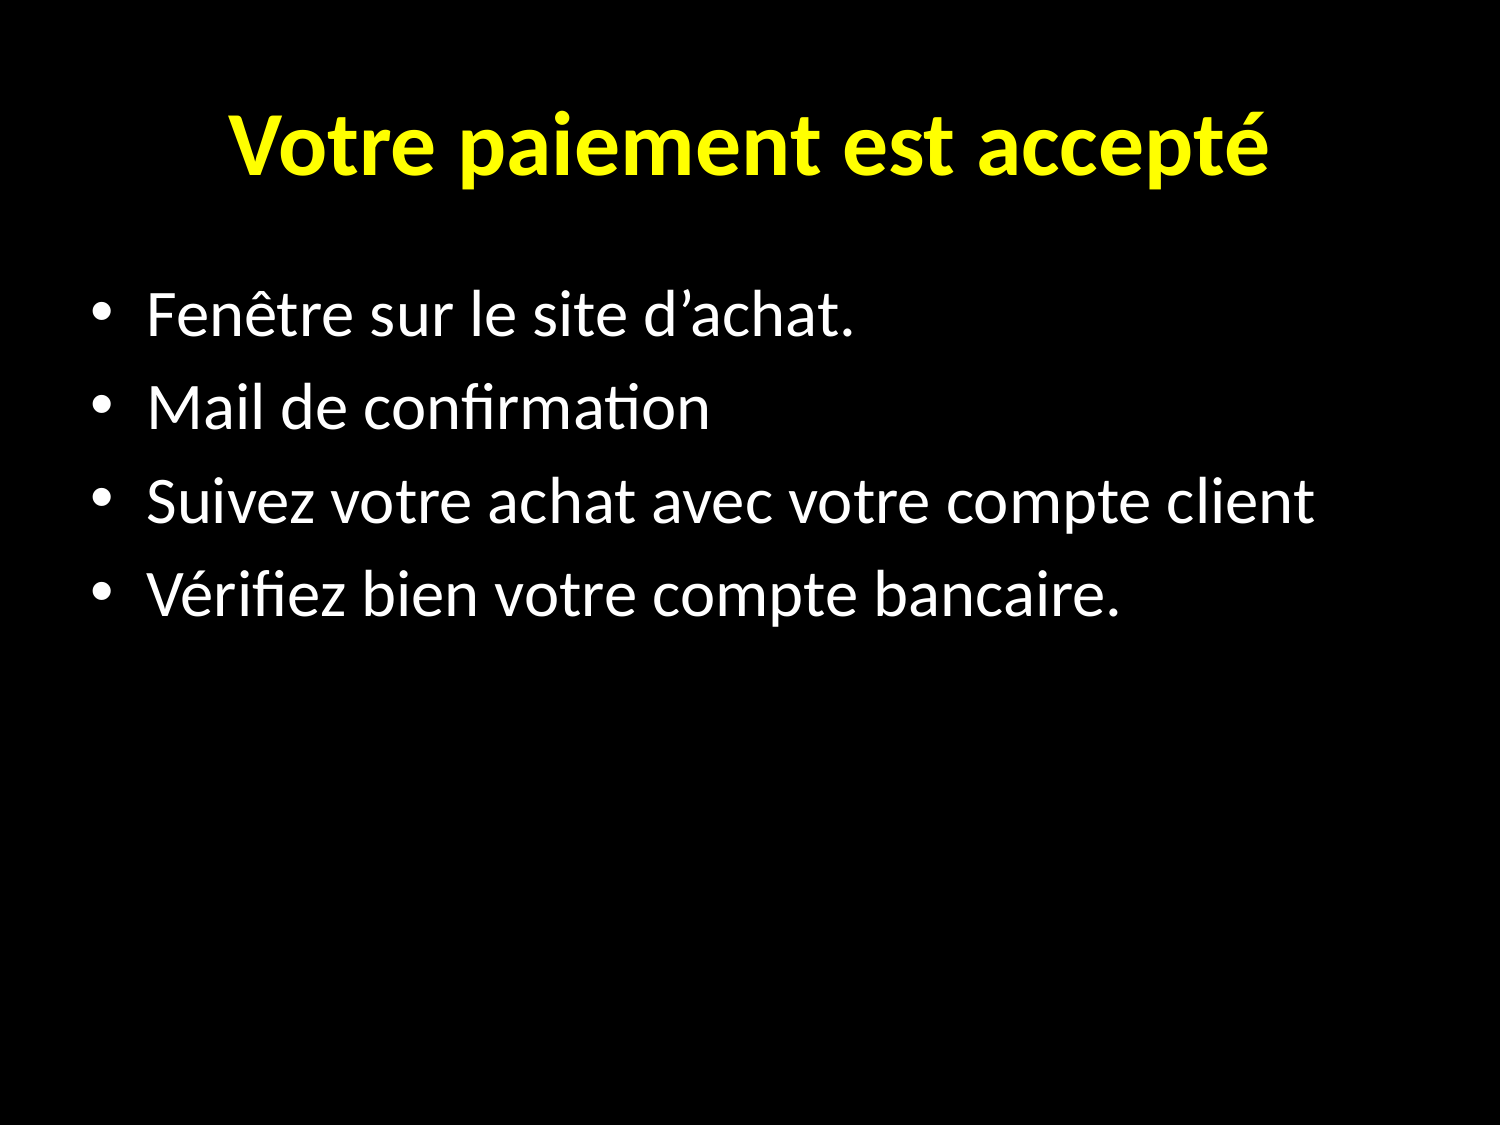

# Votre paiement est accepté
Fenêtre sur le site d’achat.
Mail de confirmation
Suivez votre achat avec votre compte client
Vérifiez bien votre compte bancaire.